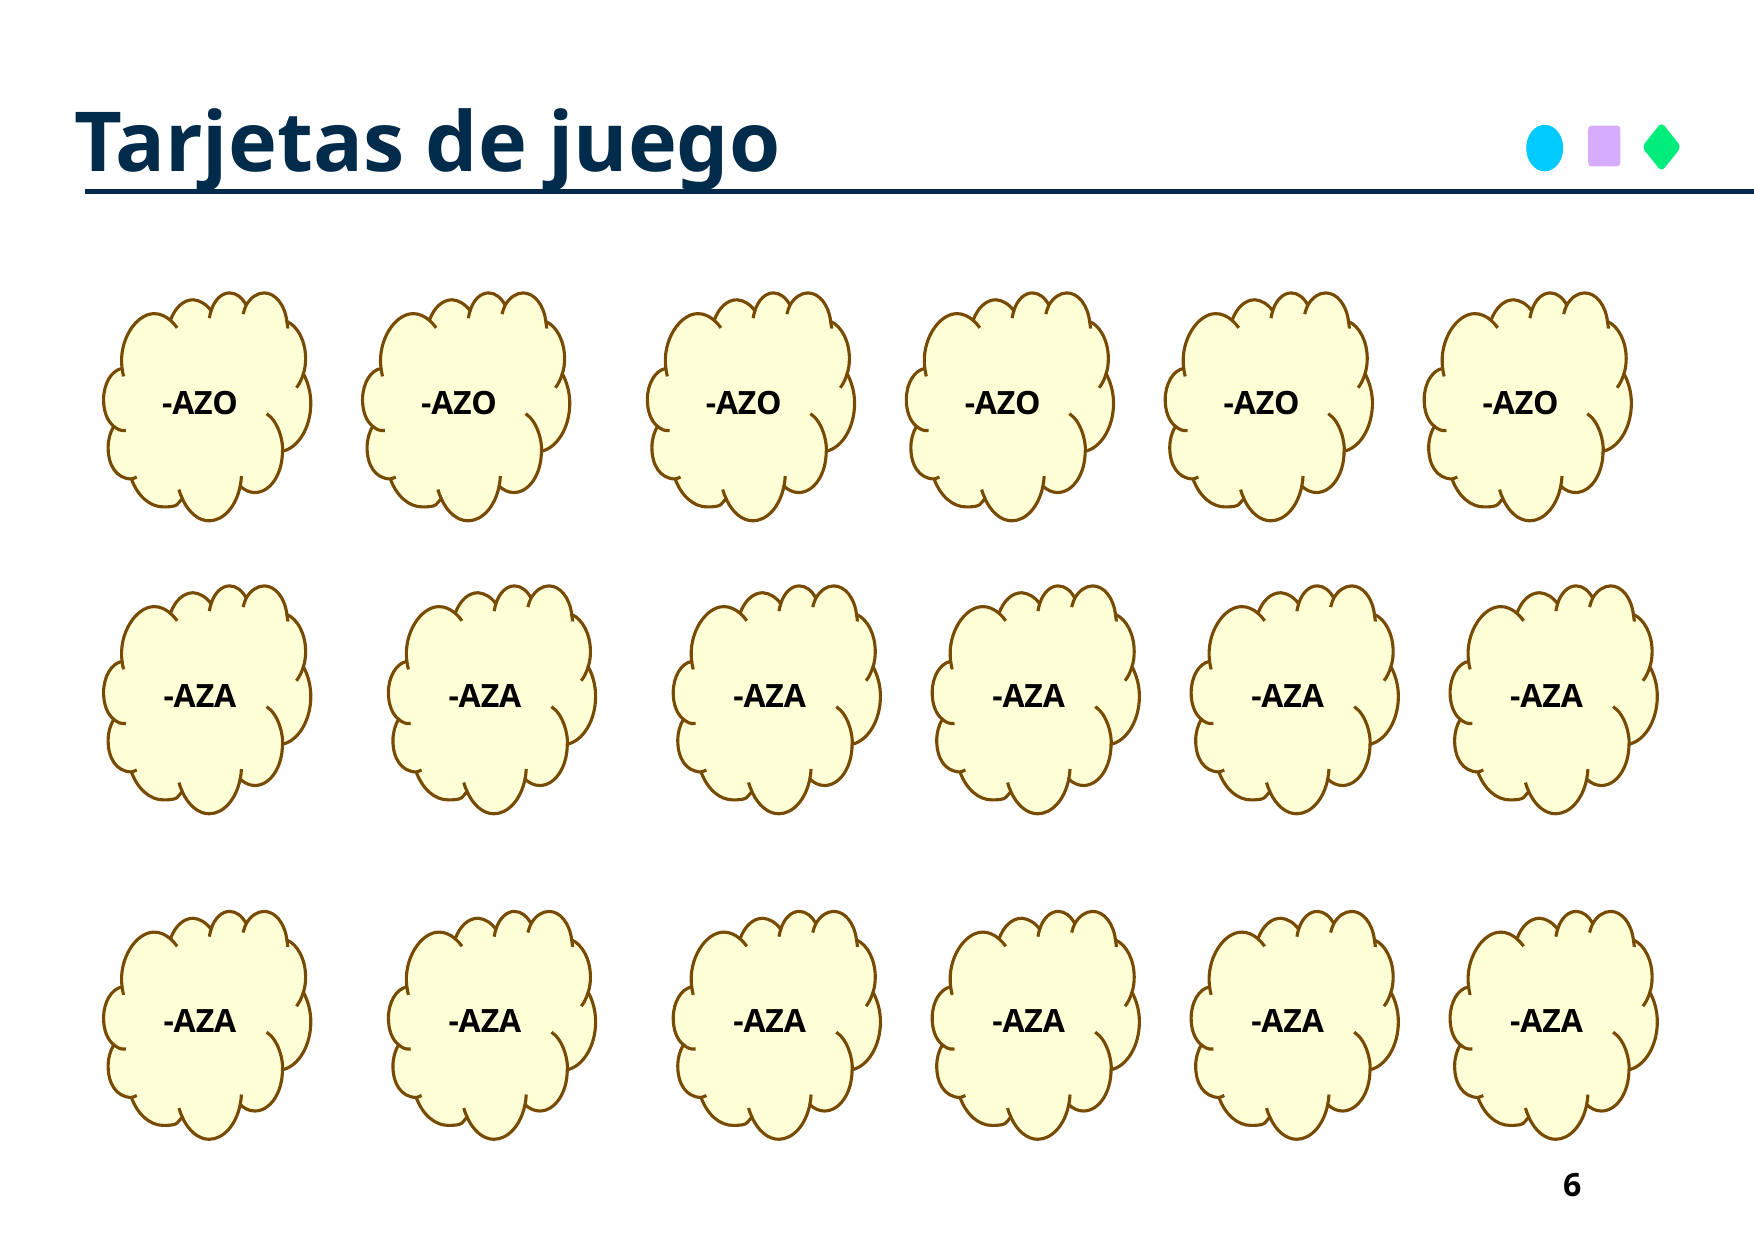

# Tarjetas de juego
-AZO
-AZO
-AZO
-AZO
-AZO
-AZO
-AZA
-AZA
-AZA
-AZA
-AZA
-AZA
-AZA
-AZA
-AZA
-AZA
-AZA
-AZA